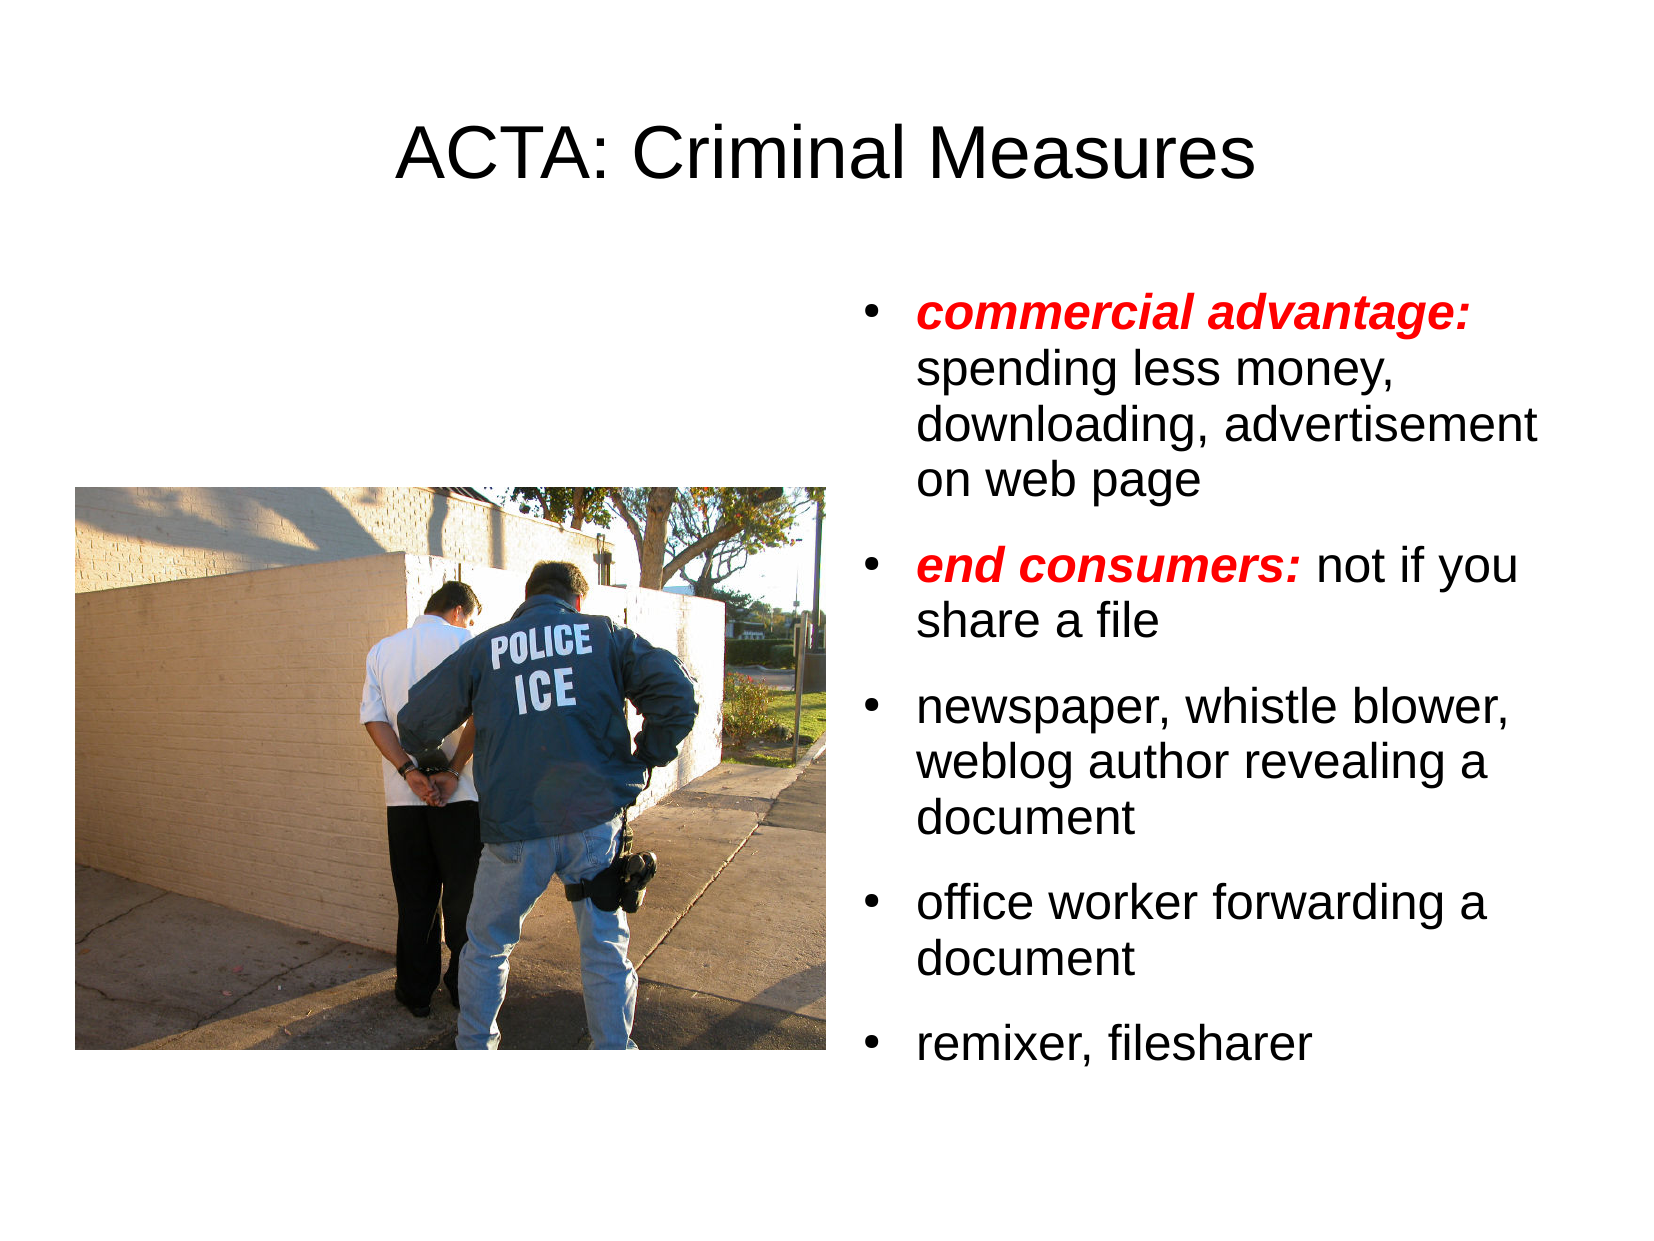

# ACTA: Criminal Measures
commercial advantage: spending less money, downloading, advertisement on web page
end consumers: not if you share a file
newspaper, whistle blower, weblog author revealing a document
office worker forwarding a document
remixer, filesharer